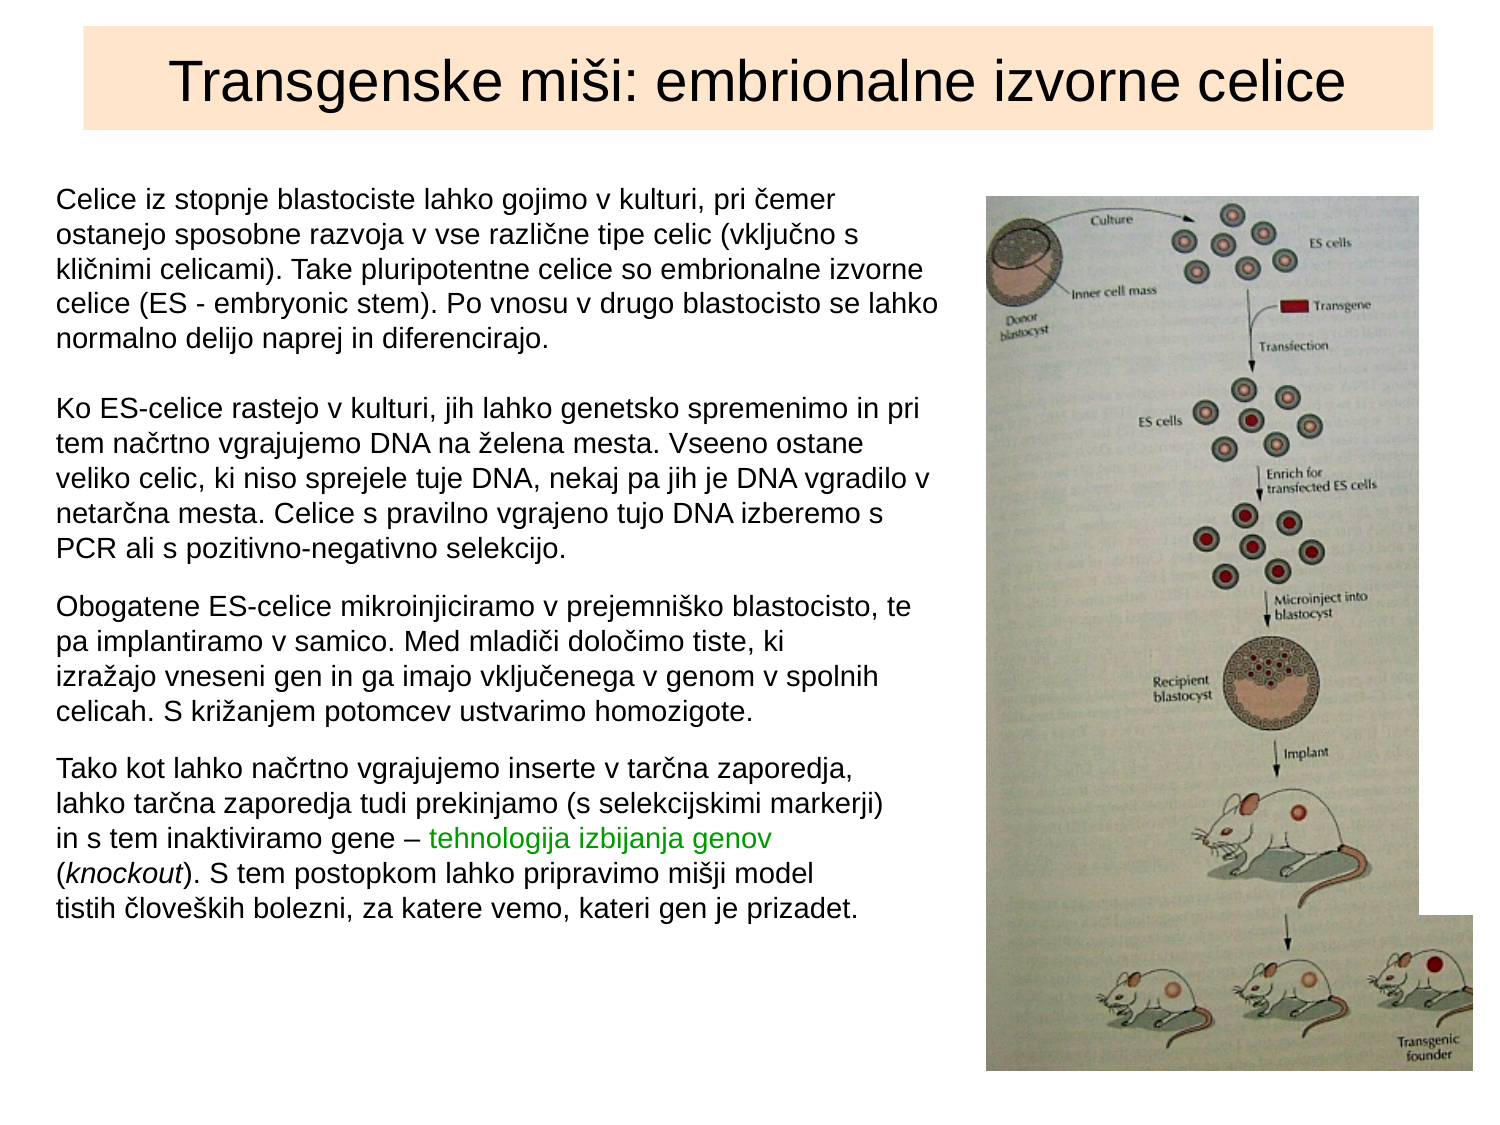

Transgenske miši: embrionalne izvorne celice
Celice iz stopnje blastociste lahko gojimo v kulturi, pri čemer ostanejo sposobne razvoja v vse različne tipe celic (vključno s kličnimi celicami). Take pluripotentne celice so embrionalne izvorne celice (ES - embryonic stem). Po vnosu v drugo blastocisto se lahko normalno delijo naprej in diferencirajo.
Ko ES-celice rastejo v kulturi, jih lahko genetsko spremenimo in pri tem načrtno vgrajujemo DNA na želena mesta. Vseeno ostane veliko celic, ki niso sprejele tuje DNA, nekaj pa jih je DNA vgradilo v netarčna mesta. Celice s pravilno vgrajeno tujo DNA izberemo s PCR ali s pozitivno-negativno selekcijo.
Obogatene ES-celice mikroinjiciramo v prejemniško blastocisto, te
pa implantiramo v samico. Med mladiči določimo tiste, ki
izražajo vneseni gen in ga imajo vključenega v genom v spolnih celicah. S križanjem potomcev ustvarimo homozigote.
Tako kot lahko načrtno vgrajujemo inserte v tarčna zaporedja,
lahko tarčna zaporedja tudi prekinjamo (s selekcijskimi markerji)
in s tem inaktiviramo gene – tehnologija izbijanja genov
(knockout). S tem postopkom lahko pripravimo mišji model
tistih človeških bolezni, za katere vemo, kateri gen je prizadet.
#